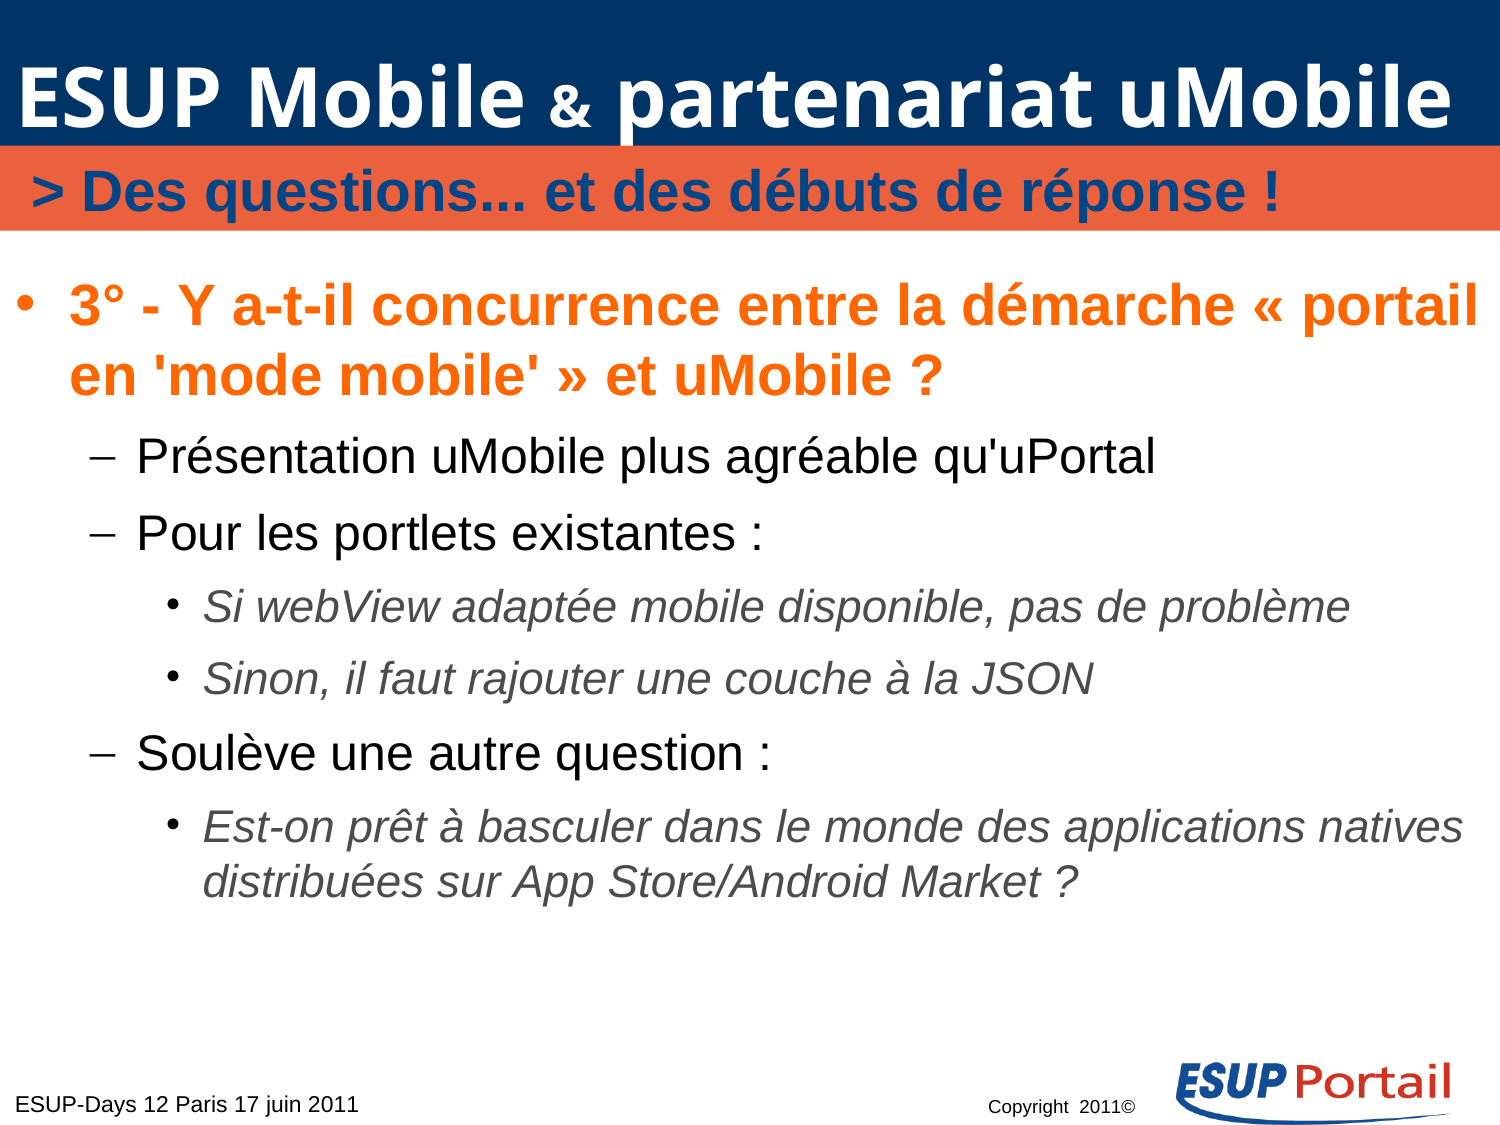

ESUP Mobile & partenariat uMobile
 > Des questions... et des débuts de réponse !
3° - Y a-t-il concurrence entre la démarche « portail en 'mode mobile' » et uMobile ?
Présentation uMobile plus agréable qu'uPortal
Pour les portlets existantes :
Si webView adaptée mobile disponible, pas de problème
Sinon, il faut rajouter une couche à la JSON
Soulève une autre question :
Est-on prêt à basculer dans le monde des applications natives distribuées sur App Store/Android Market ?
ESUP-Days 12 Paris 17 juin 2011